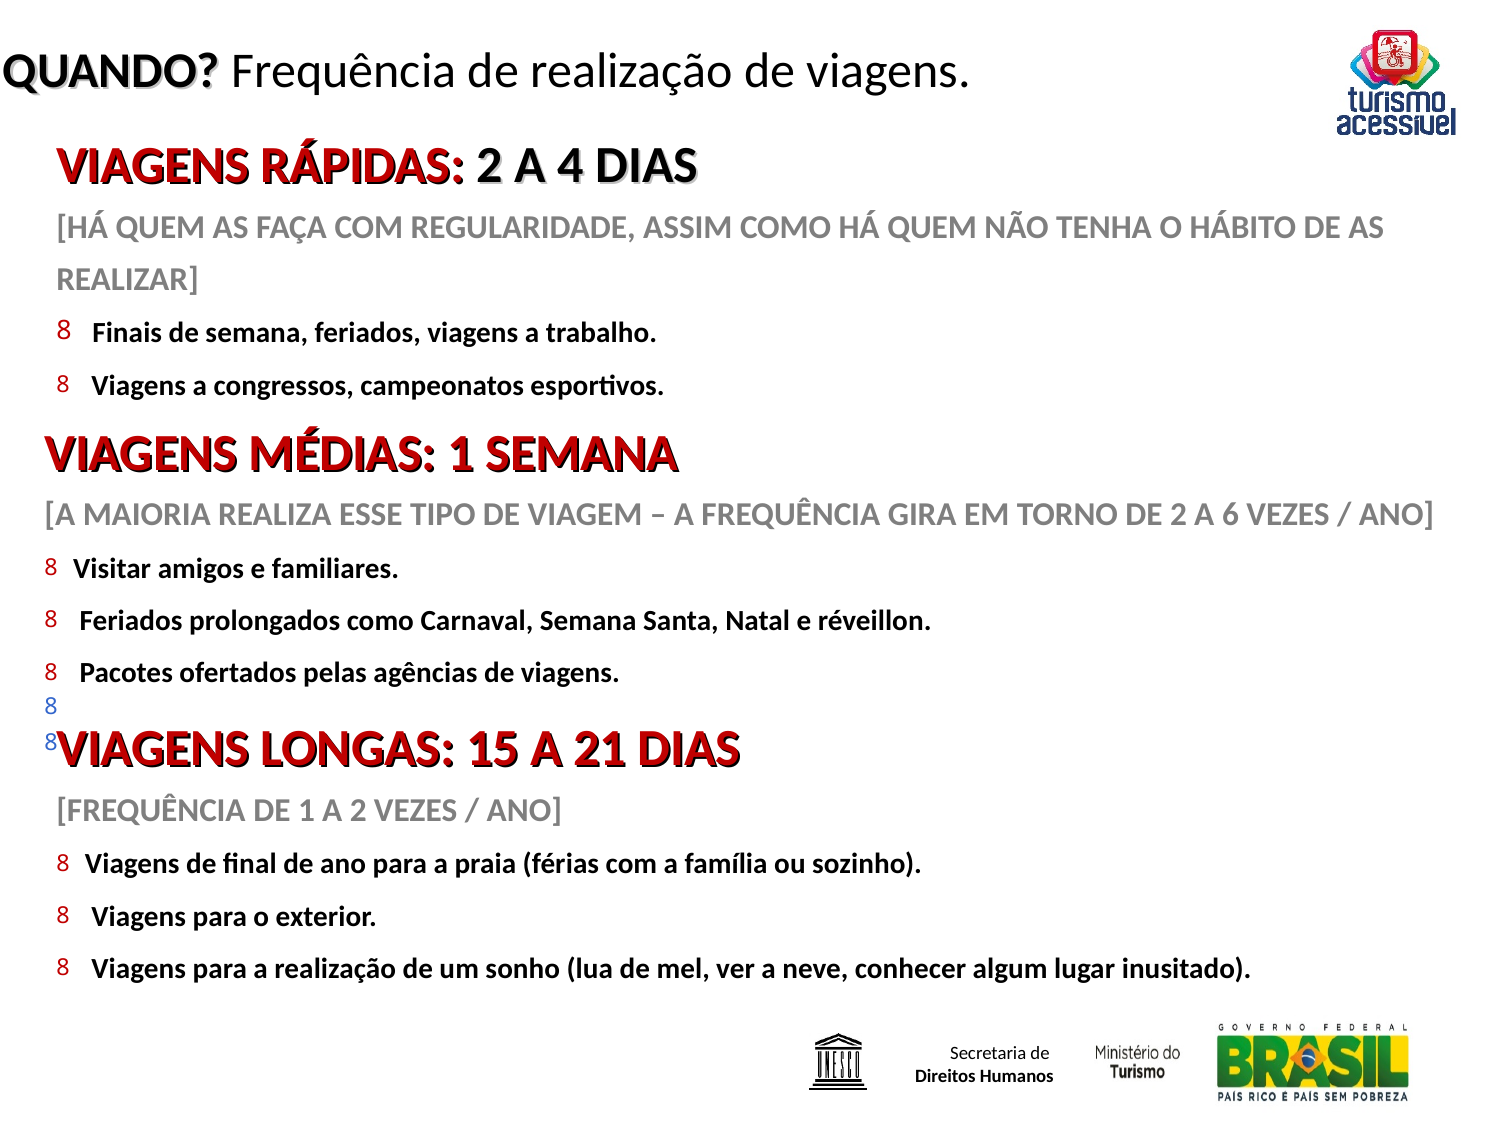

QUANDO? Frequência de realização de viagens.
Viagens rápidas: 2 a 4 dias
[Há quem as faça com regularidade, assim como há quem não tenha o hábito de as realizar]
 Finais de semana, feriados, viagens a trabalho.
 Viagens a congressos, campeonatos esportivos.
 Tratamento médico.
Viagens médias: 1 semana
[A maioria realiza esse tipo de viagem – a frequência gira em torno de 2 a 6 vezes / ano]
Visitar amigos e familiares.
 Feriados prolongados como Carnaval, Semana Santa, Natal e réveillon.
 Pacotes ofertados pelas agências de viagens.
Viagens longas: 15 a 21 dias
[Frequência de 1 a 2 vezes / ano]
Viagens de final de ano para a praia (férias com a família ou sozinho).
 Viagens para o exterior.
 Viagens para a realização de um sonho (lua de mel, ver a neve, conhecer algum lugar inusitado).